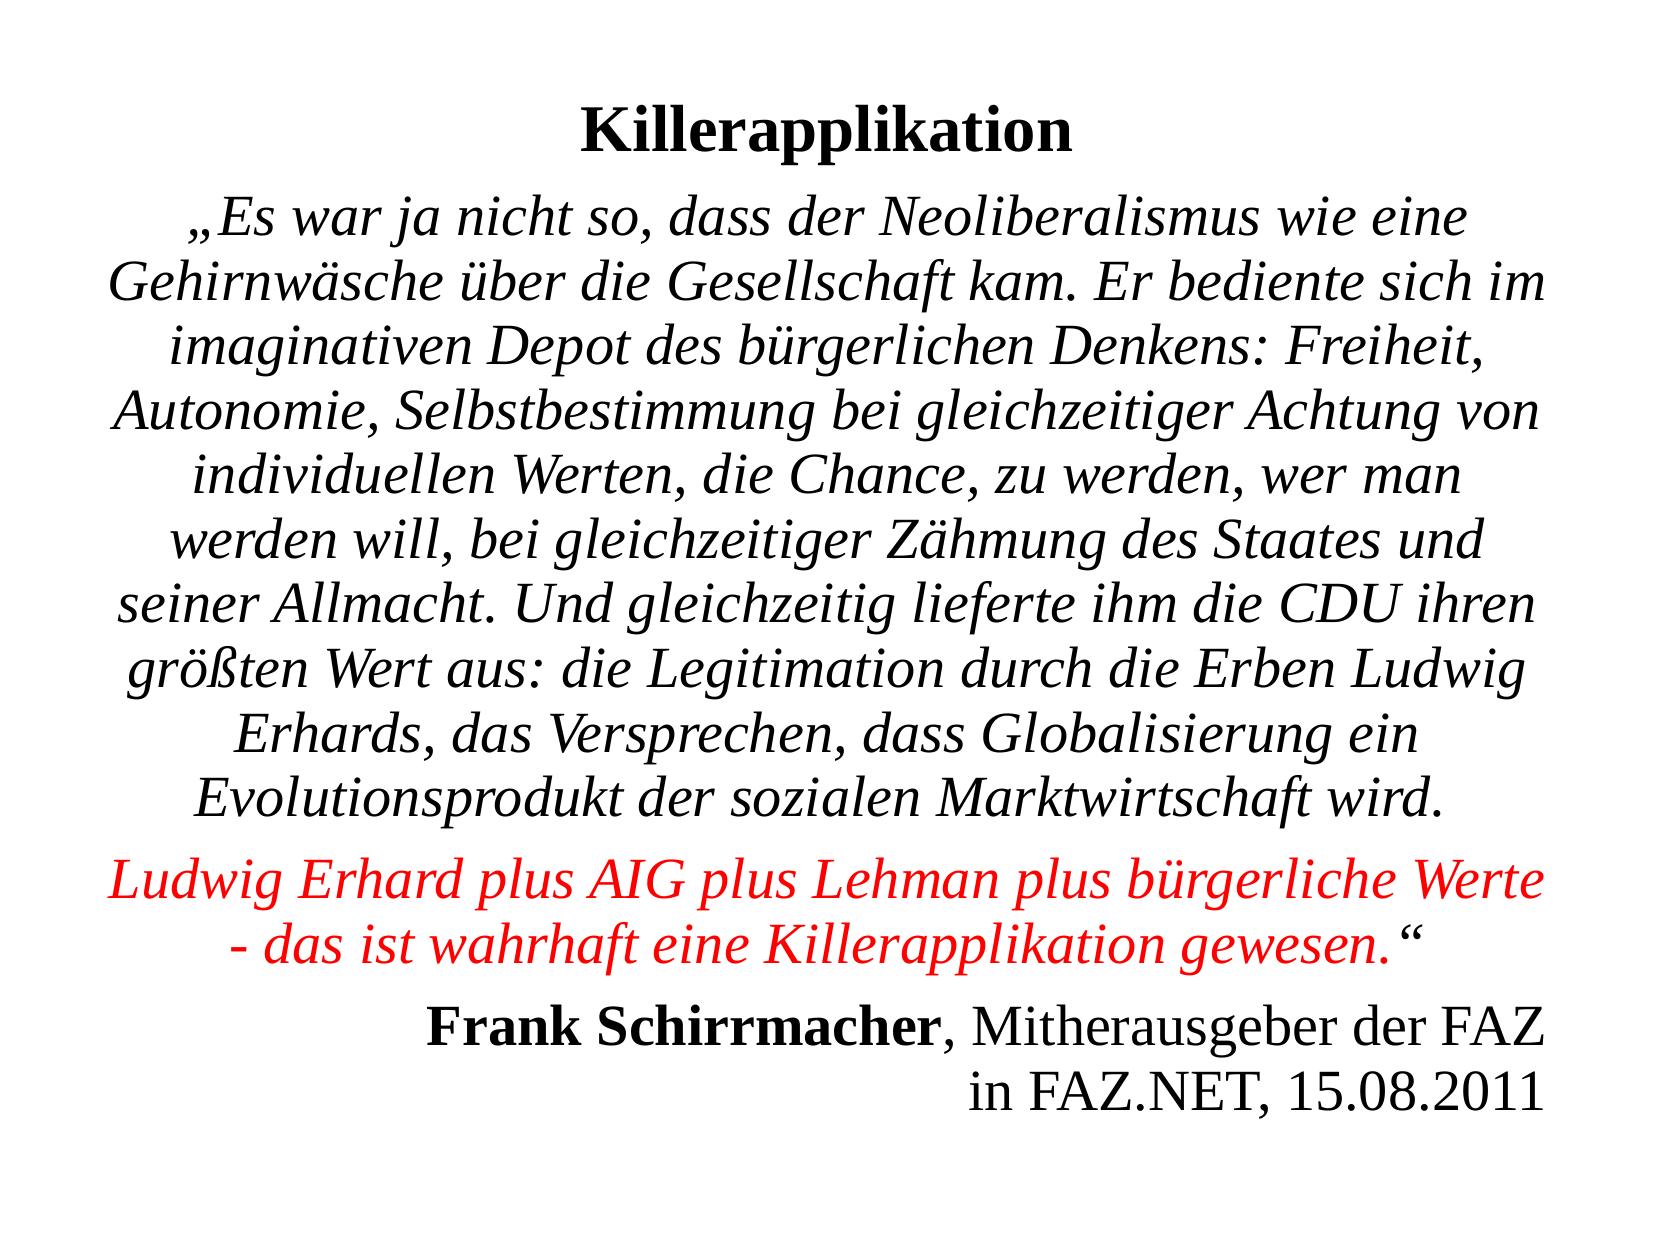

Killerapplikation
„Es war ja nicht so, dass der Neoliberalismus wie eine Gehirnwäsche über die Gesellschaft kam. Er bediente sich im imaginativen Depot des bürgerlichen Denkens: Freiheit, Autonomie, Selbstbestimmung bei gleichzeitiger Achtung von individuellen Werten, die Chance, zu werden, wer man werden will, bei gleichzeitiger Zähmung des Staates und seiner Allmacht. Und gleichzeitig lieferte ihm die CDU ihren größten Wert aus: die Legitimation durch die Erben Ludwig Erhards, das Versprechen, dass Globalisierung ein Evolutionsprodukt der sozialen Marktwirtschaft wird.
Ludwig Erhard plus AIG plus Lehman plus bürgerliche Werte - das ist wahrhaft eine Killerapplikation gewesen.“
Frank Schirrmacher, Mitherausgeber der FAZ
in FAZ.NET, 15.08.2011